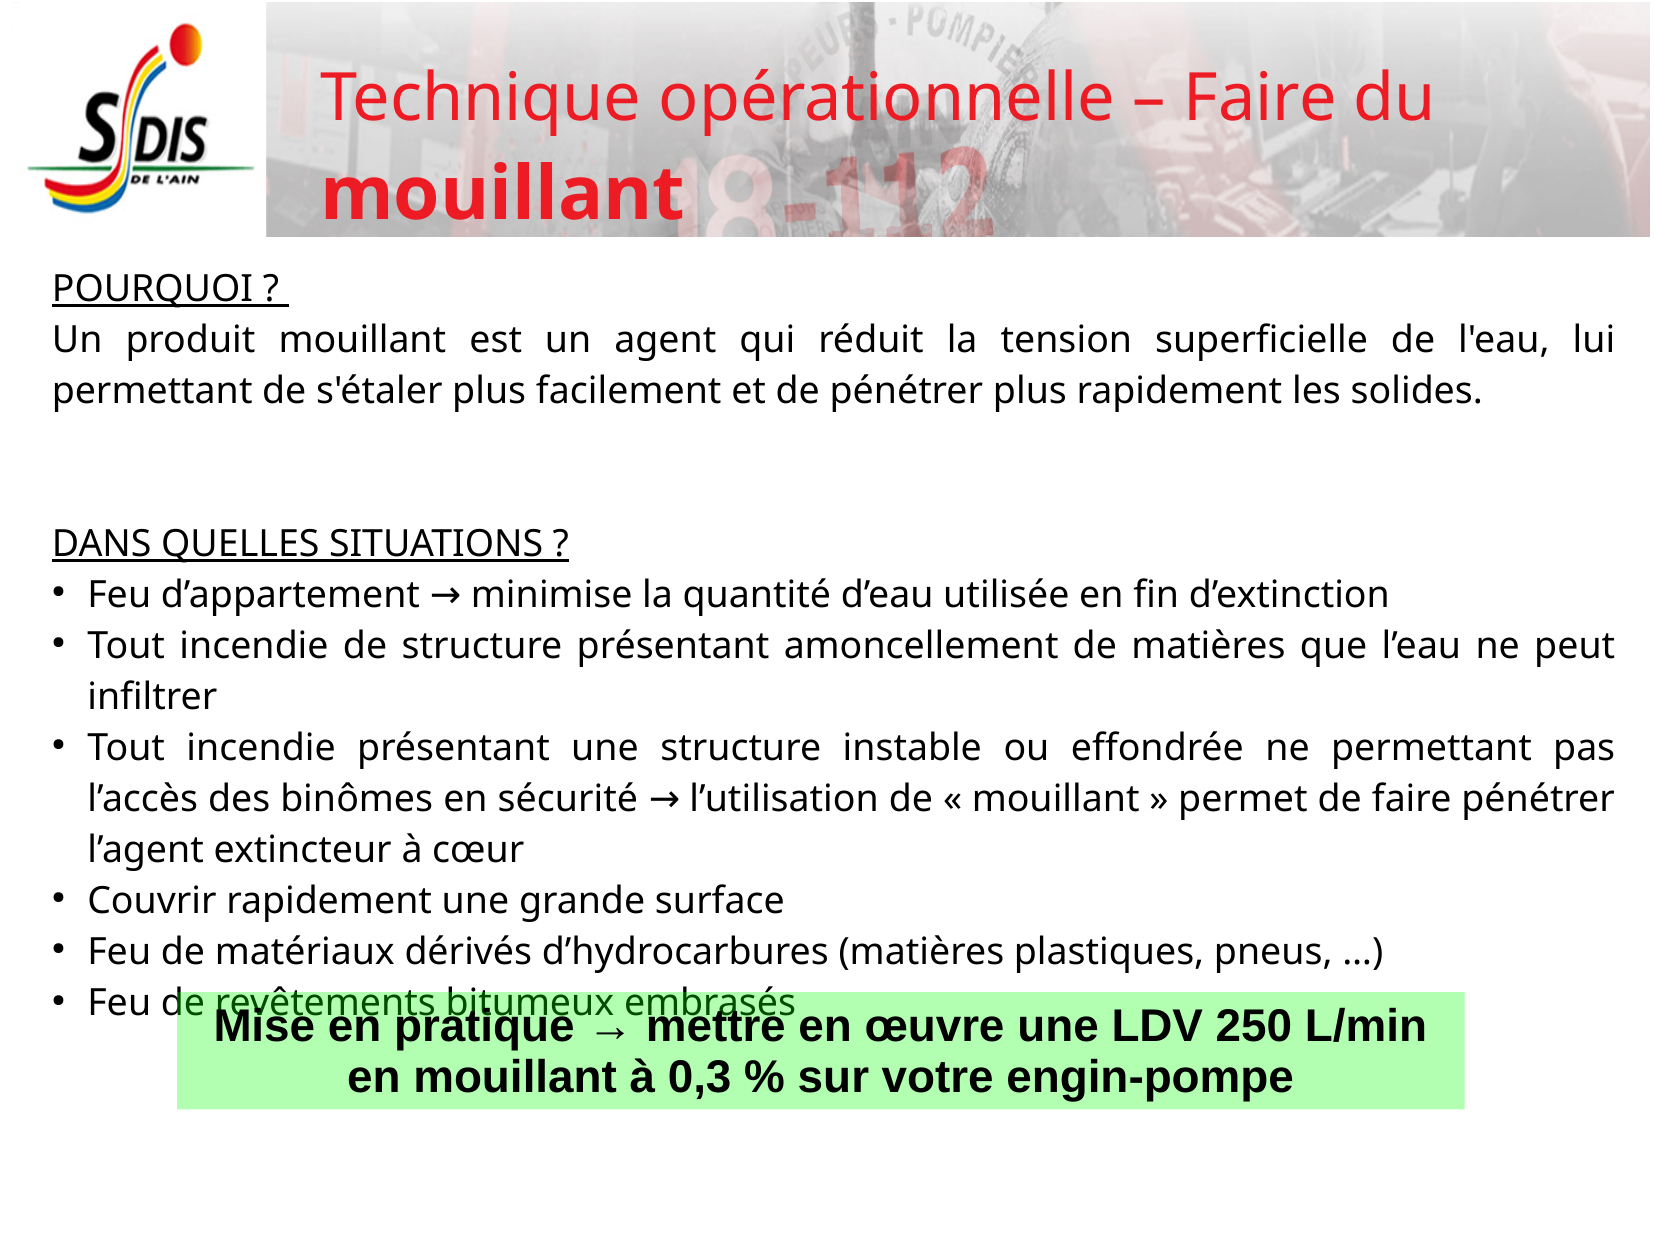

Technique opérationnelle – Faire du mouillant
POURQUOI ?
Un produit mouillant est un agent qui réduit la tension superficielle de l'eau, lui permettant de s'étaler plus facilement et de pénétrer plus rapidement les solides.
DANS QUELLES SITUATIONS ?
Feu d’appartement → minimise la quantité d’eau utilisée en fin d’extinction
Tout incendie de structure présentant amoncellement de matières que l’eau ne peut infiltrer
Tout incendie présentant une structure instable ou effondrée ne permettant pas l’accès des binômes en sécurité → l’utilisation de « mouillant » permet de faire pénétrer l’agent extincteur à cœur
Couvrir rapidement une grande surface
Feu de matériaux dérivés d’hydrocarbures (matières plastiques, pneus, …)
Feu de revêtements bitumeux embrasés
Mise en pratique → mettre en œuvre une LDV 250 L/min en mouillant à 0,3 % sur votre engin-pompe